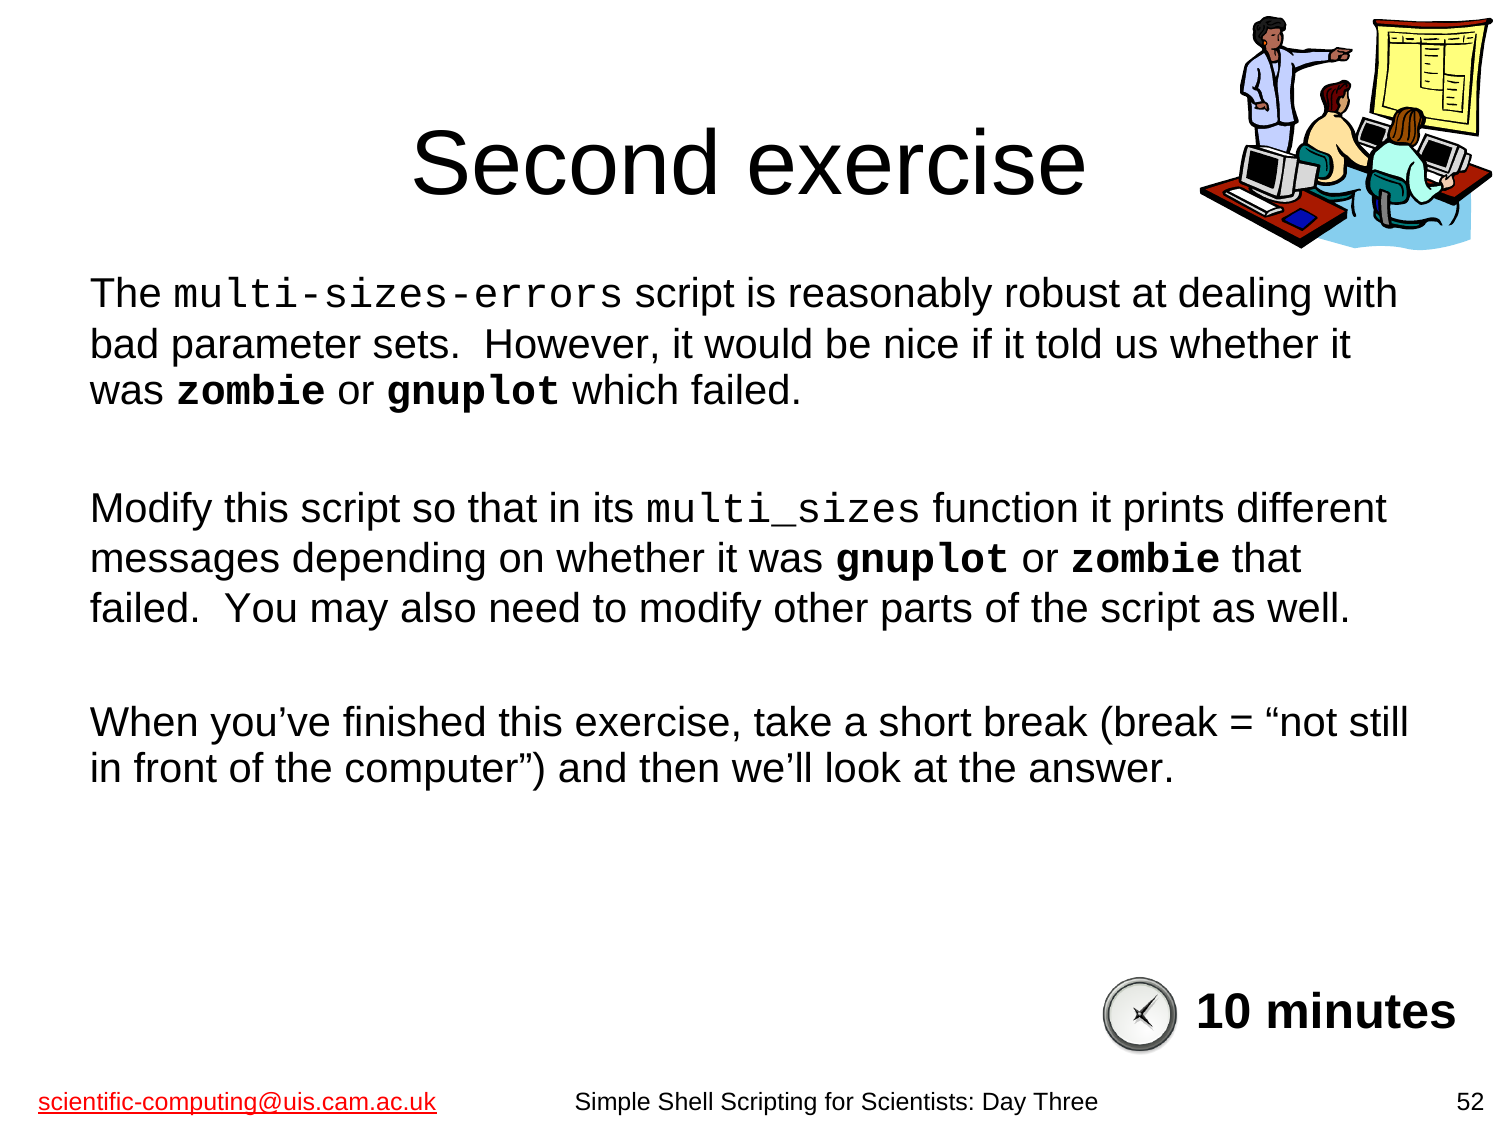

# Second exercise
The multi-sizes-errors script is reasonably robust at dealing with bad parameter sets. However, it would be nice if it told us whether it was zombie or gnuplot which failed.
Modify this script so that in its multi_sizes function it prints different messages depending on whether it was gnuplot or zombie that failed. You may also need to modify other parts of the script as well.
When you’ve finished this exercise, take a short break (break = “not still in front of the computer”) and then we’ll look at the answer.
10 minutes
escience-support@ucs.cam.ac.uk	Simple Shell Scripting for Scientists: Day Three
52